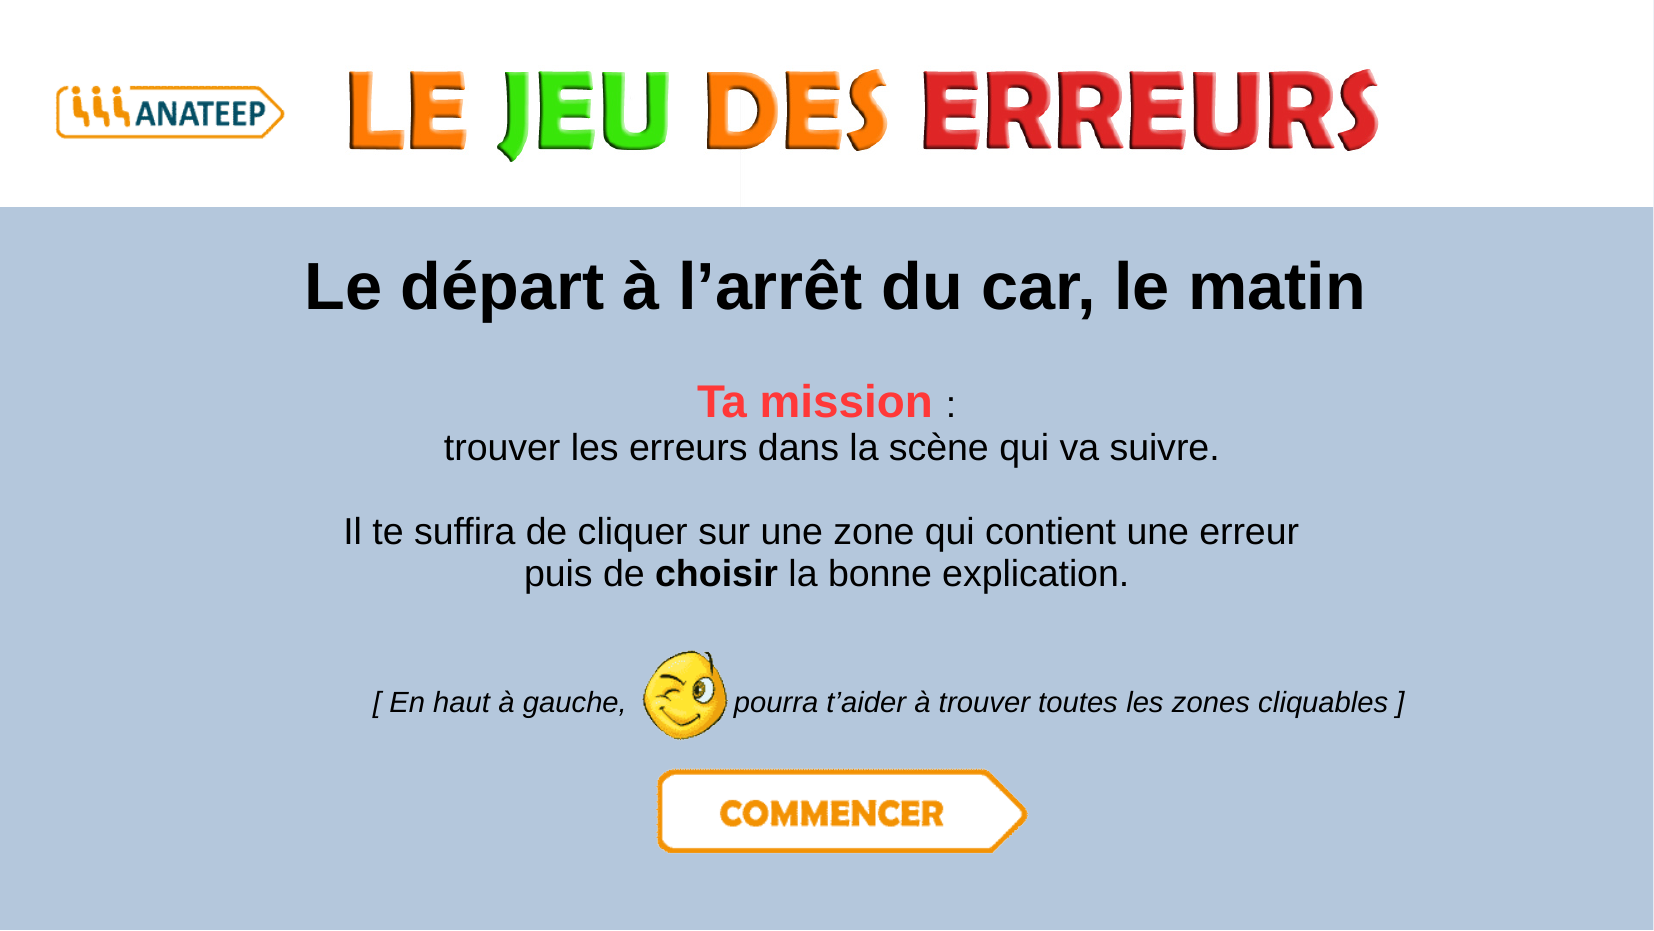

Le départ à l’arrêt du car, le matin
Ta mission :
 trouver les erreurs dans la scène qui va suivre.
Il te suffira de cliquer sur une zone qui contient une erreur
puis de choisir la bonne explication.
 [ En haut à gauche, pourra t’aider à trouver toutes les zones cliquables ]